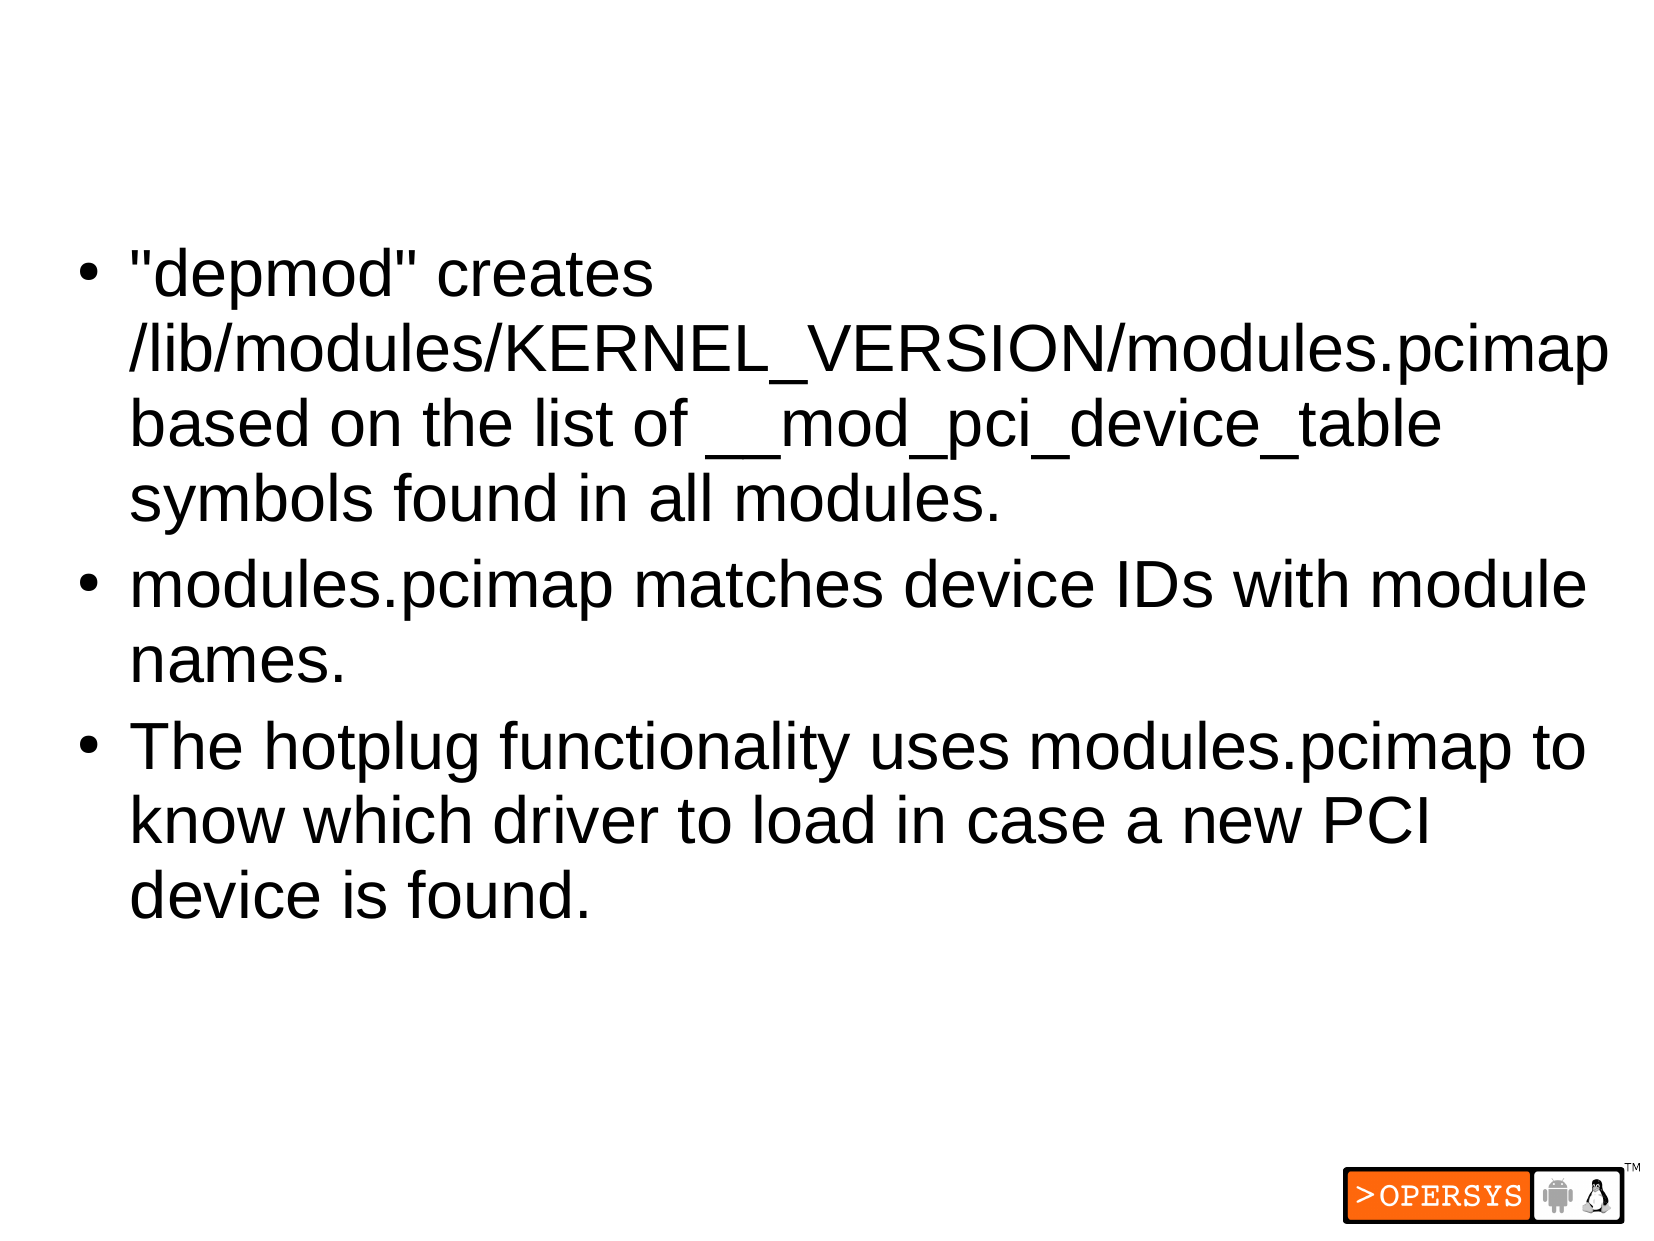

# "depmod" creates /lib/modules/KERNEL_VERSION/modules.pcimap based on the list of __mod_pci_device_table symbols found in all modules.
modules.pcimap matches device IDs with module names.
The hotplug functionality uses modules.pcimap to know which driver to load in case a new PCI device is found.